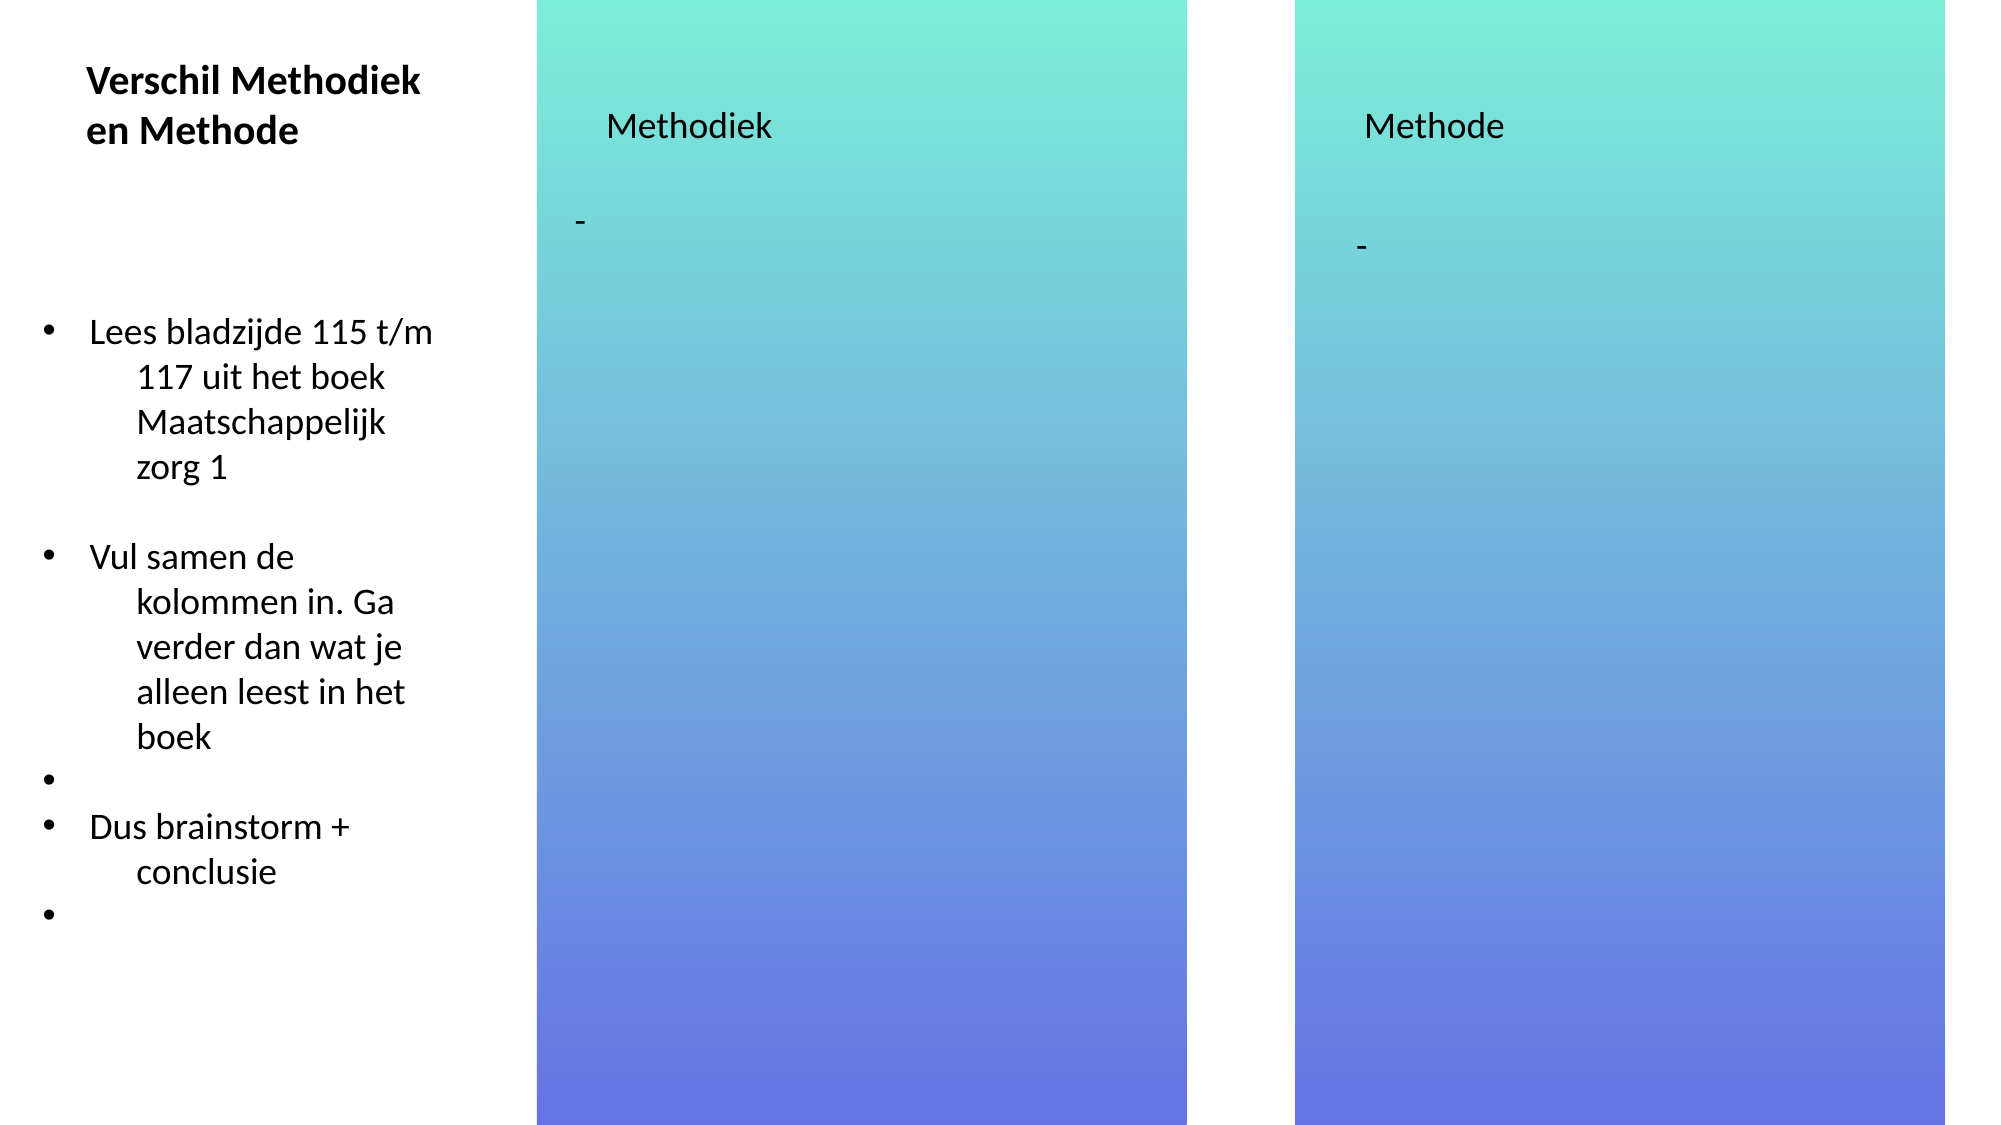

Methodiek
Methode
Verschil Methodiek en Methode
# Personeelszaken, dia 3
-
-
Lees bladzijde 115 t/m 117 uit het boek Maatschappelijk zorg 1
Vul samen de kolommen in. Ga verder dan wat je alleen leest in het boek
Dus brainstorm + conclusie